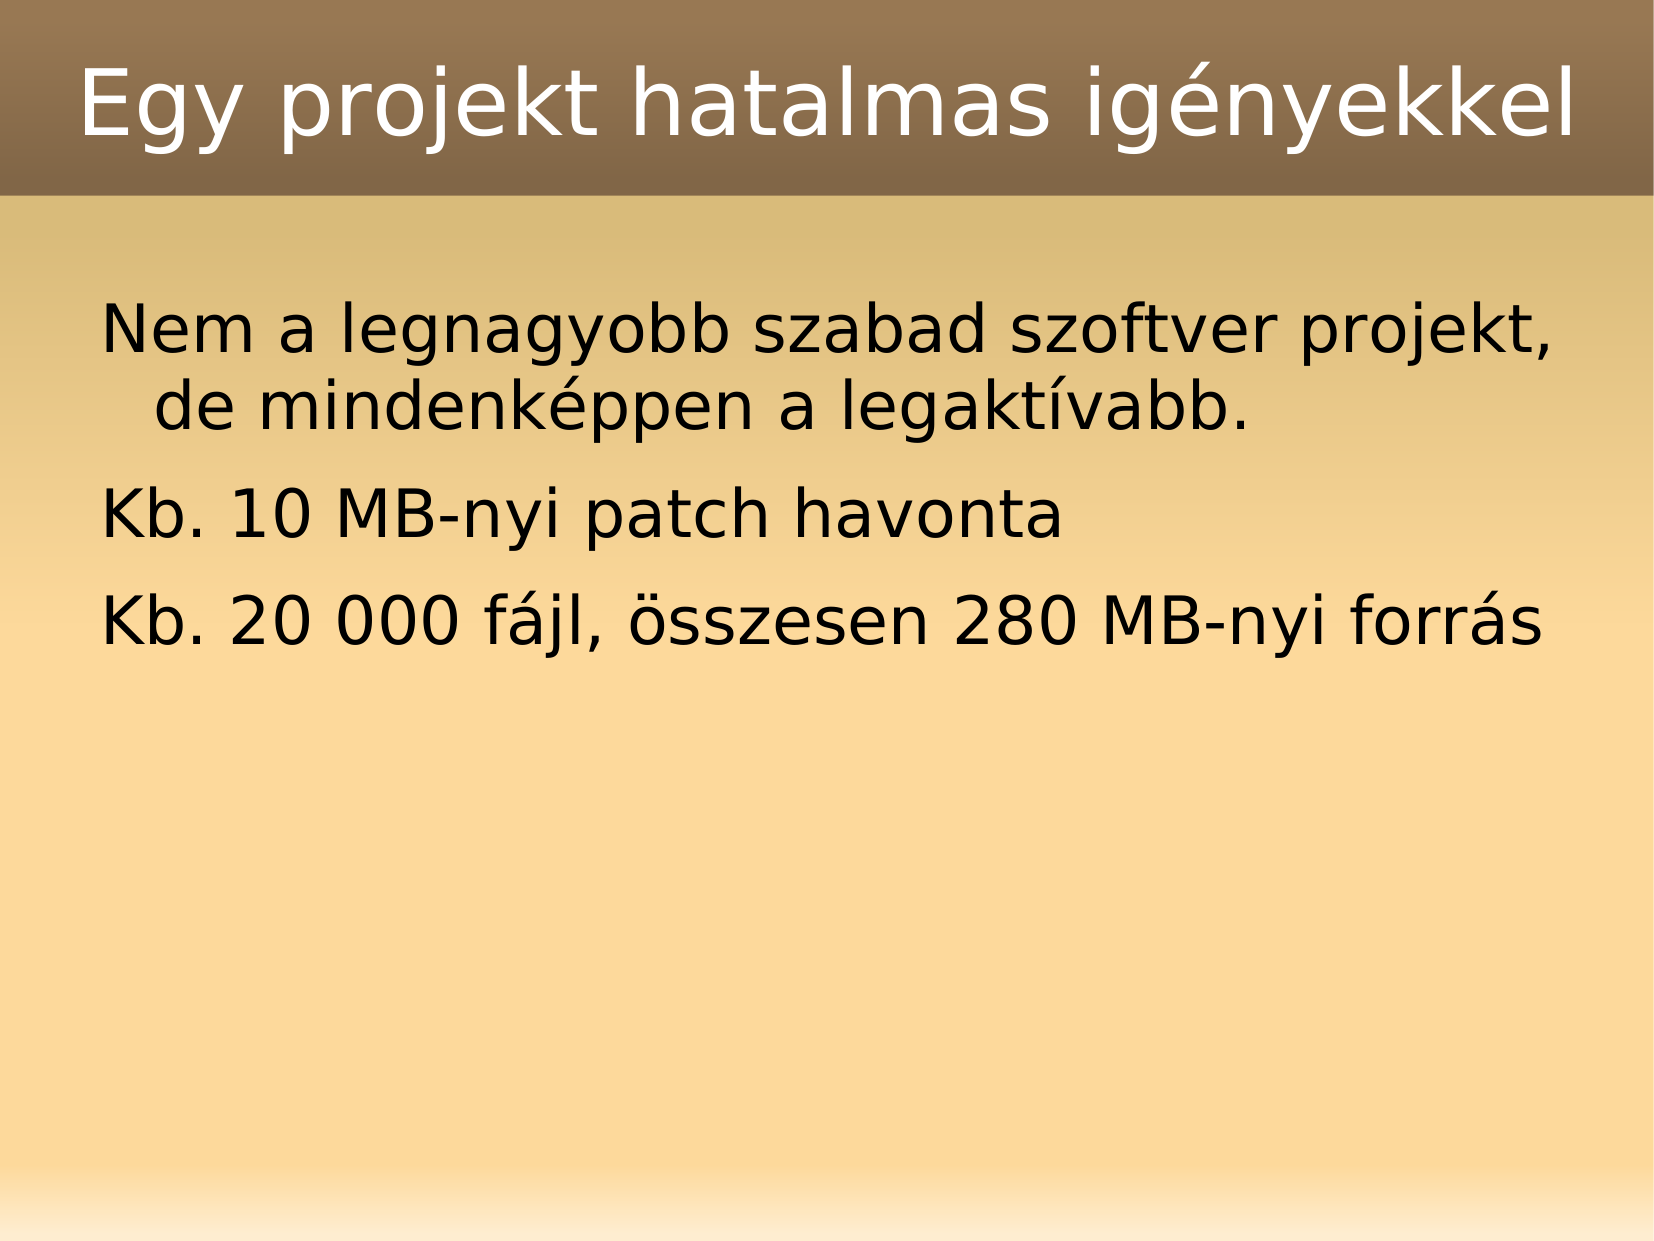

# Egy projekt hatalmas igényekkel
Nem a legnagyobb szabad szoftver projekt, de mindenképpen a legaktívabb.
Kb. 10 MB-nyi patch havonta
Kb. 20 000 fájl, összesen 280 MB-nyi forrás